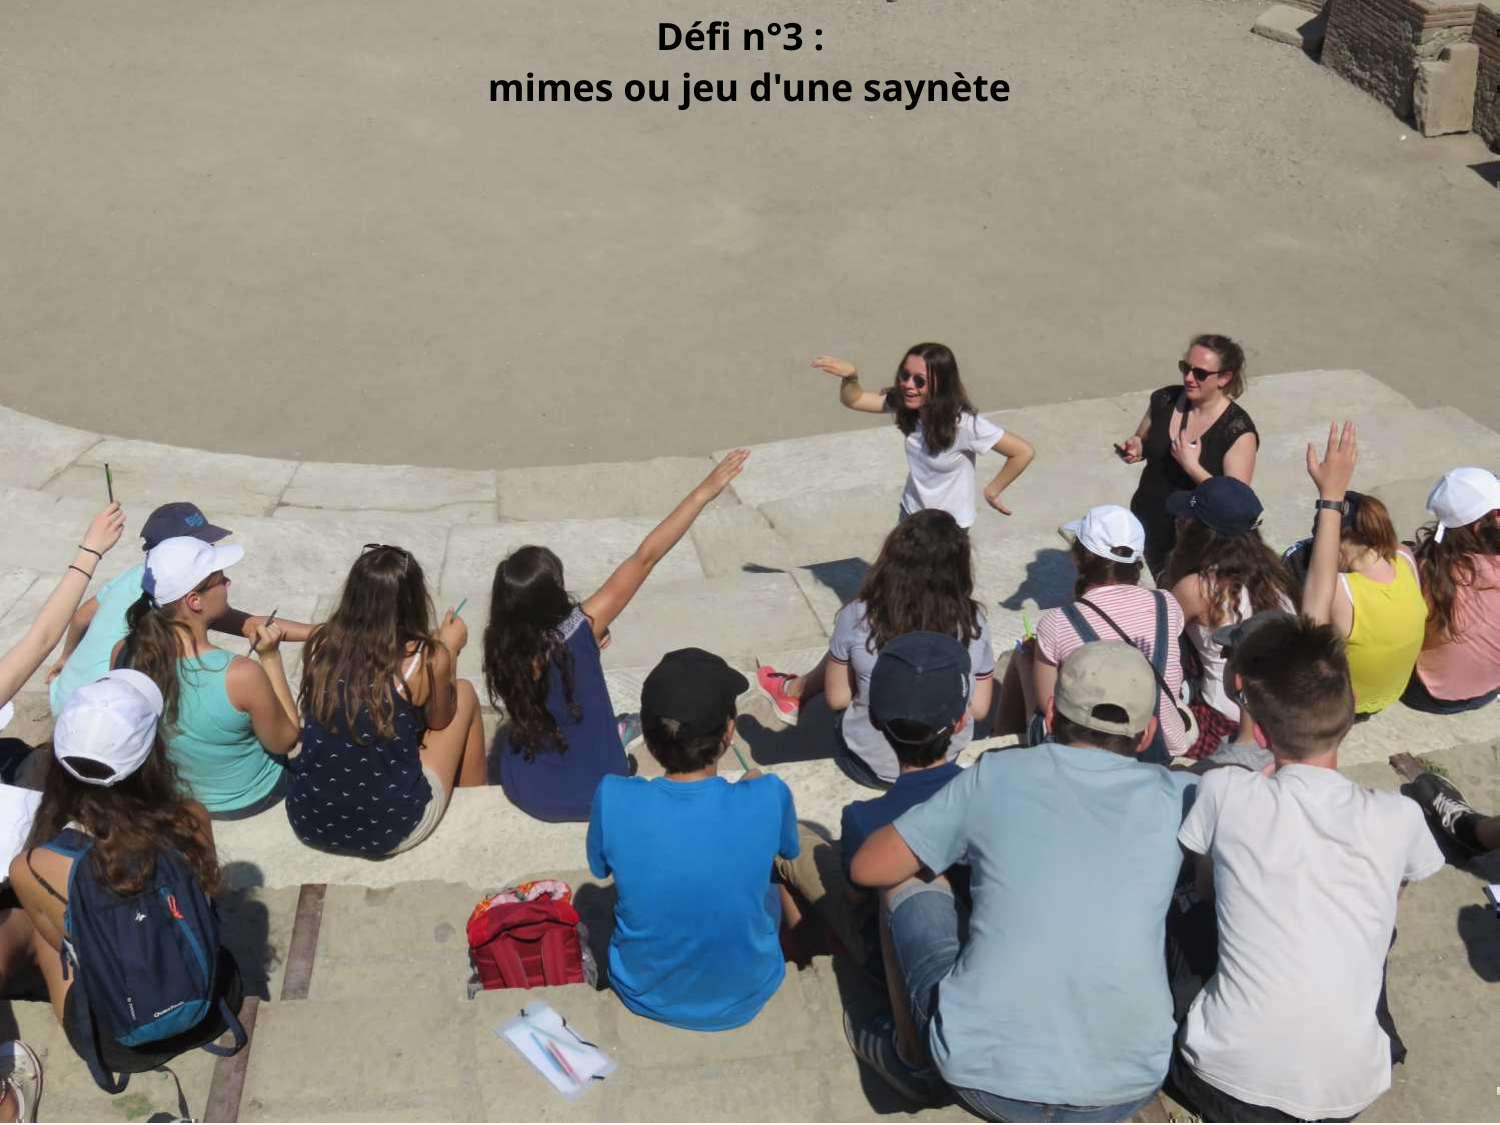

Défi n°3 :
mimes ou jeu d'une saynète